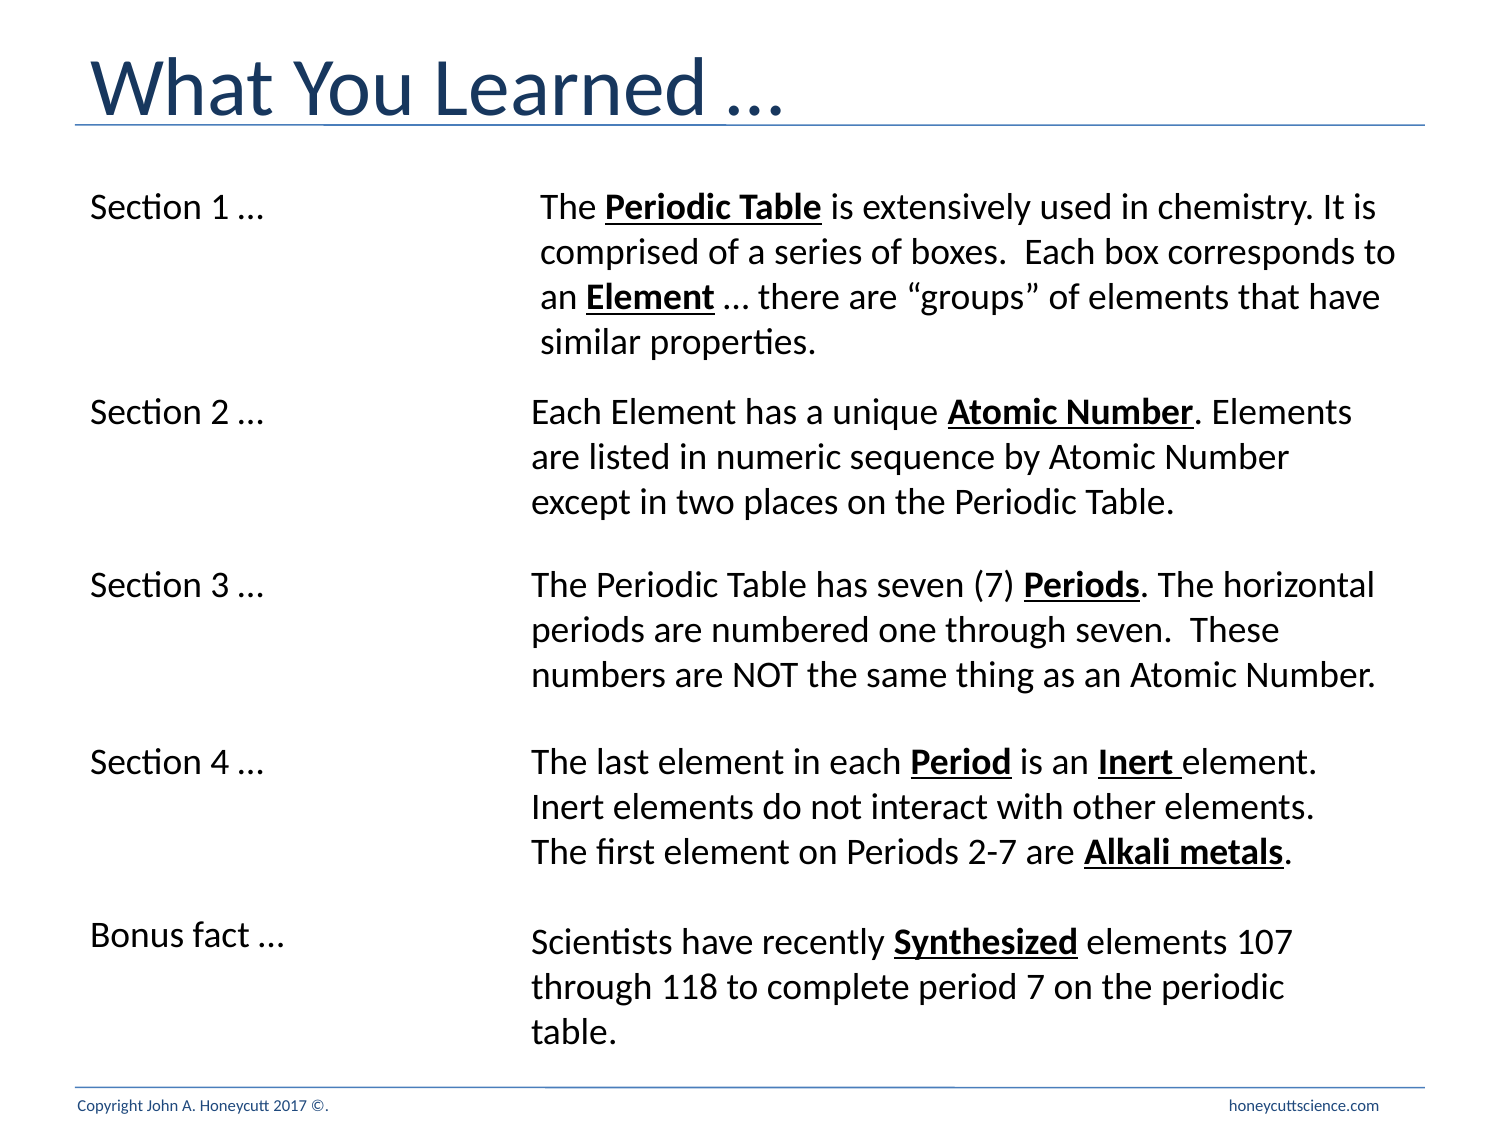

# What You Learned …
Section 1 …
The Periodic Table is extensively used in chemistry. It is comprised of a series of boxes. Each box corresponds to an Element … there are “groups” of elements that have similar properties.
Section 2 …
Each Element has a unique Atomic Number. Elements are listed in numeric sequence by Atomic Number except in two places on the Periodic Table.
Section 3 …
The Periodic Table has seven (7) Periods. The horizontal periods are numbered one through seven. These numbers are NOT the same thing as an Atomic Number.
Section 4 …
The last element in each Period is an Inert element. Inert elements do not interact with other elements. The first element on Periods 2-7 are Alkali metals.
Scientists have recently Synthesized elements 107 through 118 to complete period 7 on the periodic table.
Bonus fact …